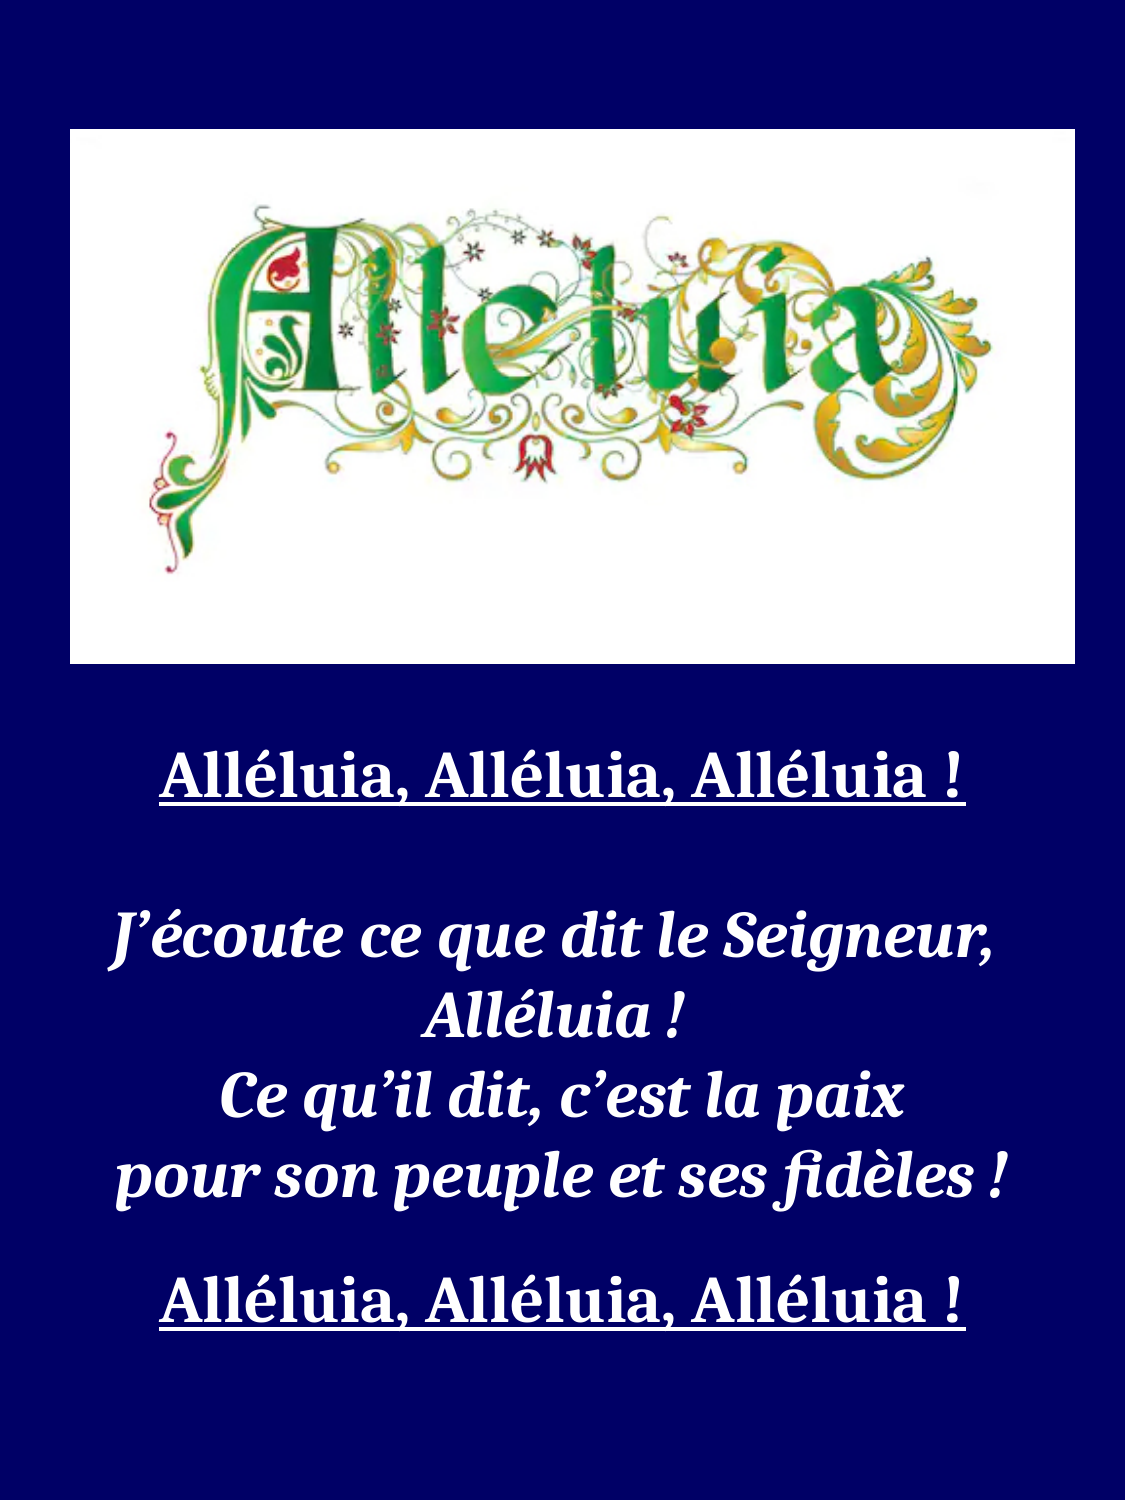

Alléluia, Alléluia, Alléluia !
J’écoute ce que dit le Seigneur,
Alléluia !
Ce qu’il dit, c’est la paix
pour son peuple et ses fidèles !
Alléluia, Alléluia, Alléluia !